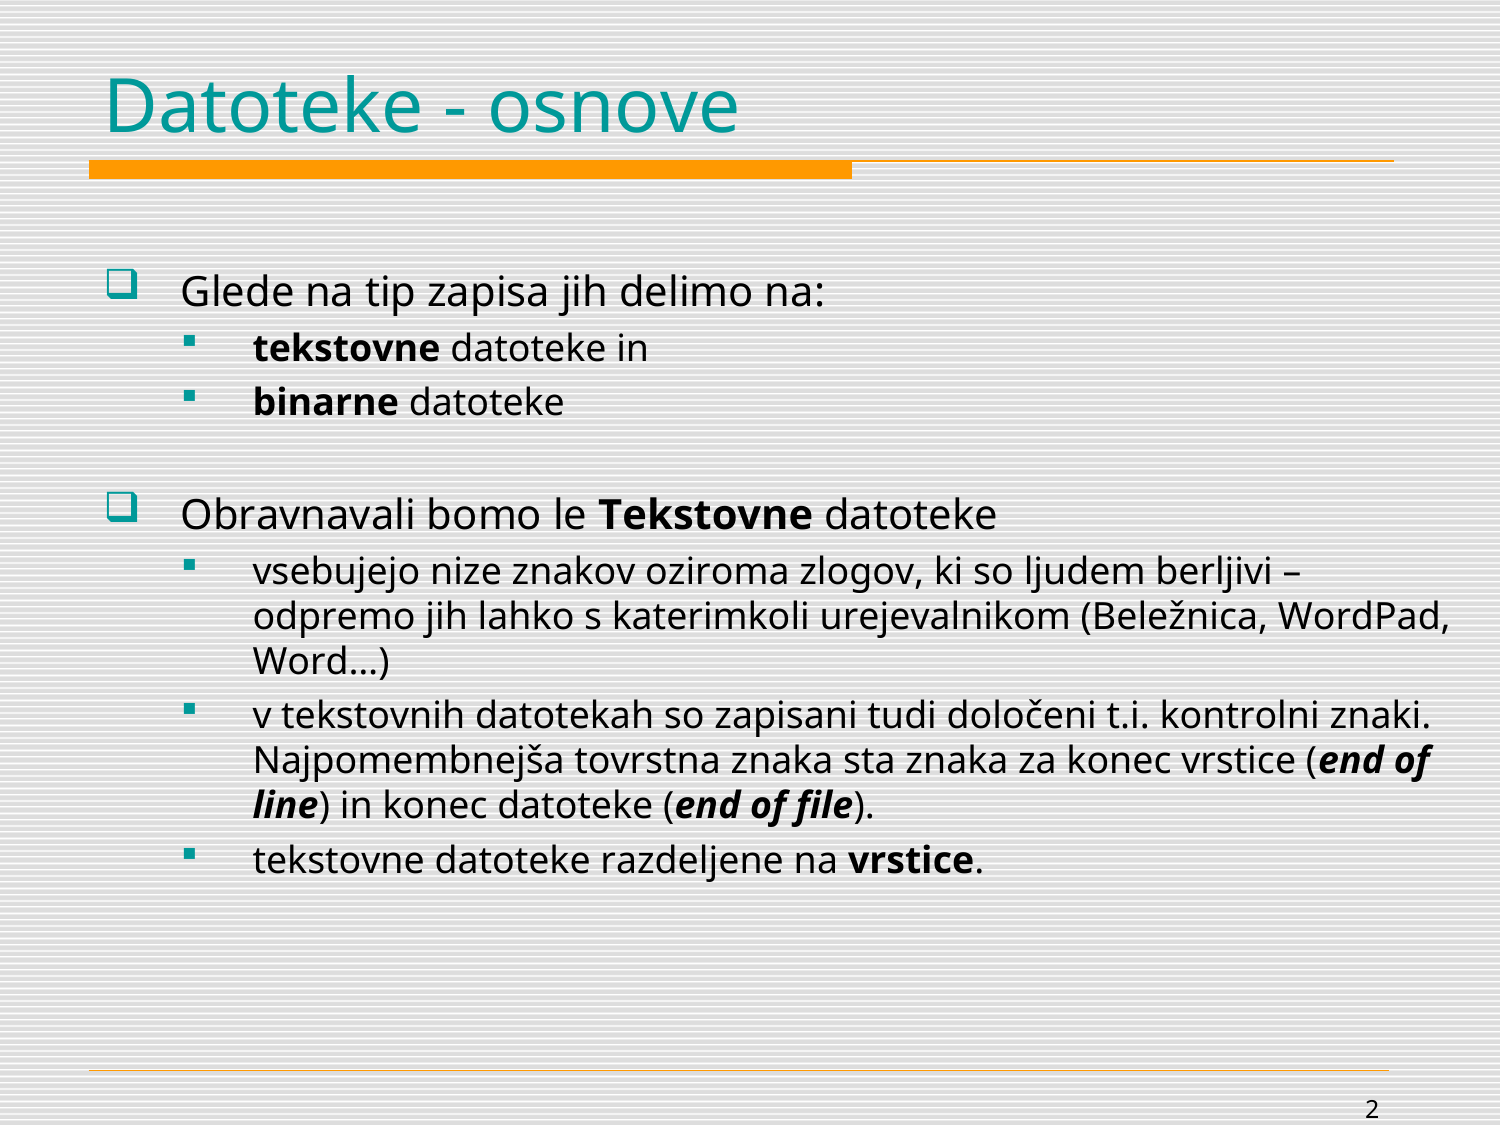

# Datoteke - osnove
Glede na tip zapisa jih delimo na:
tekstovne datoteke in
binarne datoteke
Obravnavali bomo le Tekstovne datoteke
vsebujejo nize znakov oziroma zlogov, ki so ljudem berljivi – odpremo jih lahko s katerimkoli urejevalnikom (Beležnica, WordPad, Word…)
v tekstovnih datotekah so zapisani tudi določeni t.i. kontrolni znaki. Najpomembnejša tovrstna znaka sta znaka za konec vrstice (end of line) in konec datoteke (end of file).
tekstovne datoteke razdeljene na vrstice.